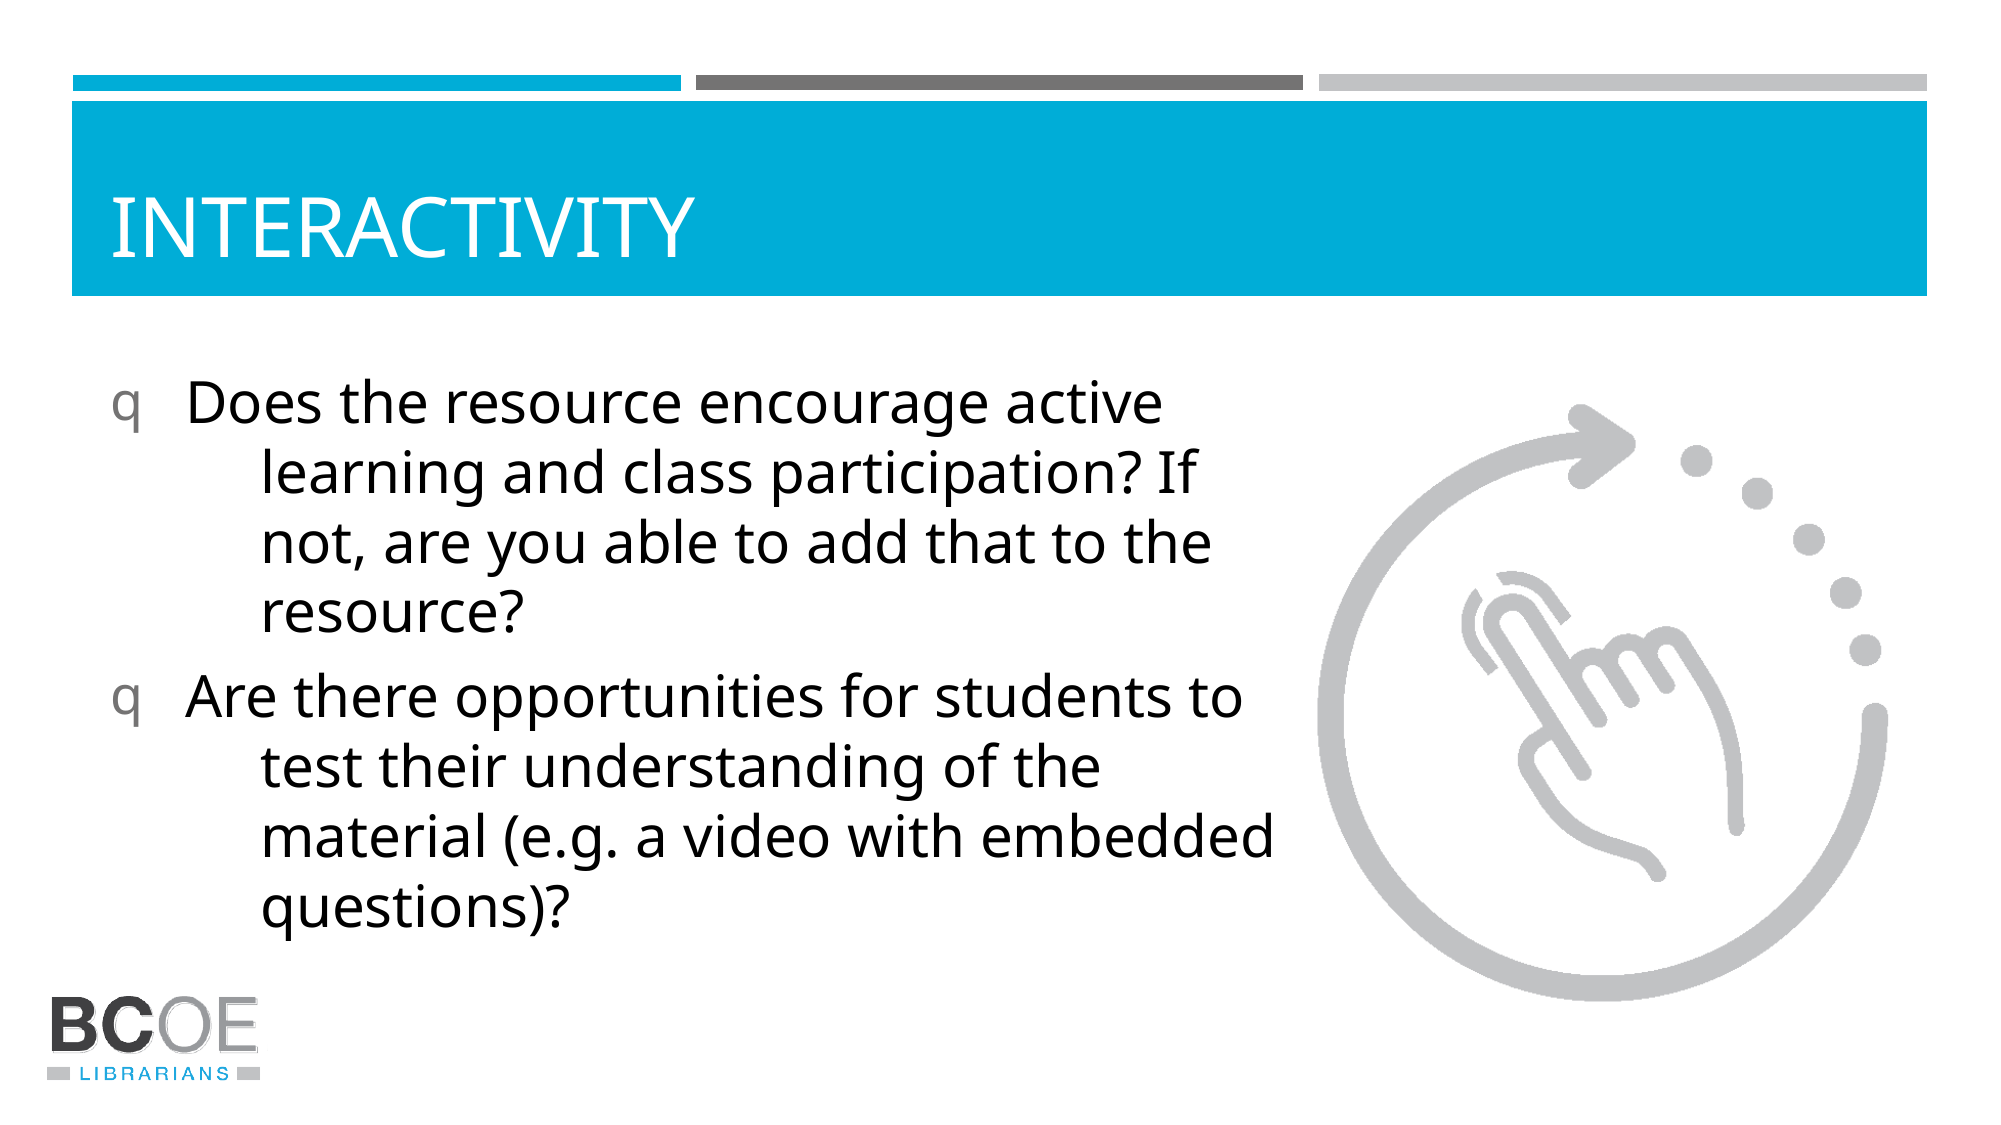

# Interactivity
Does the resource encourage active learning and class participation? If not, are you able to add that to the resource?
Are there opportunities for students to test their understanding of the material (e.g. a video with embedded questions)?